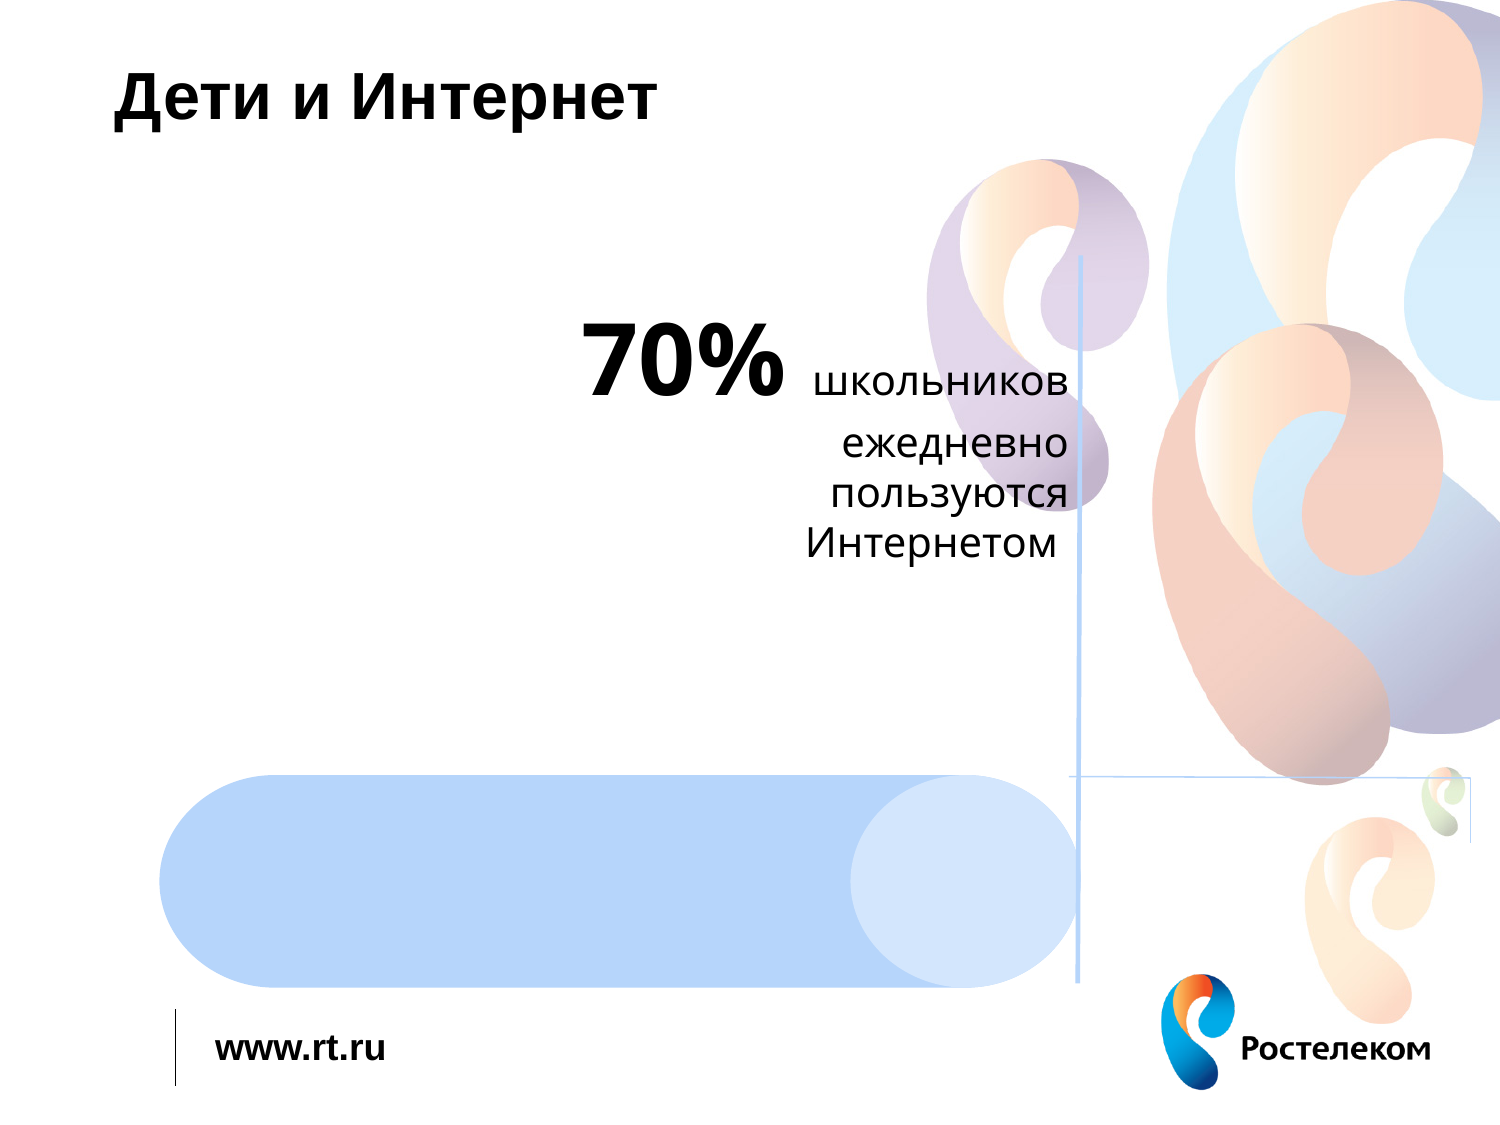

# Дети и Интернет
70% школьников ежедневно пользуются Интернетом